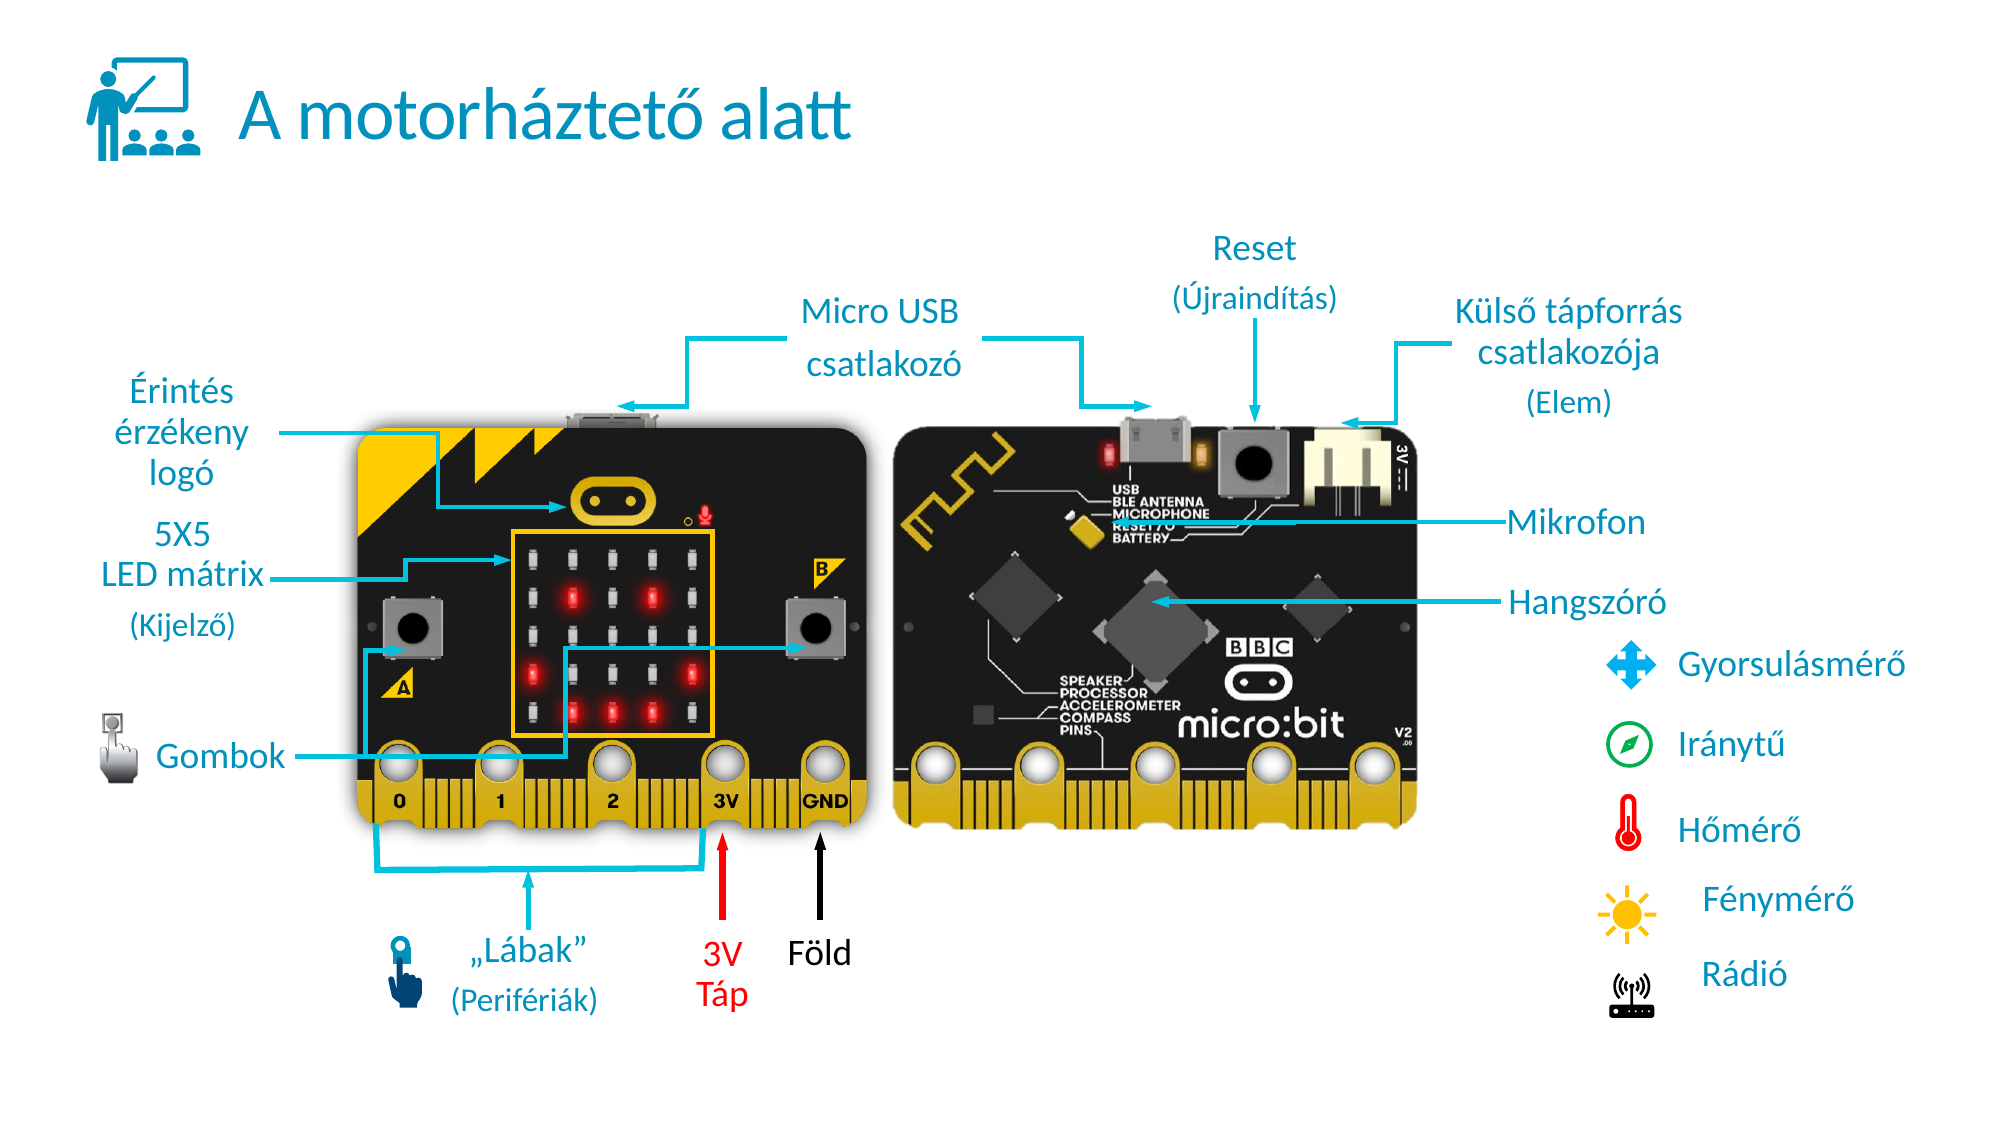

# A motorháztető alatt
Reset
(Újraindítás)
Micro USB
csatlakozó
Külső tápforrás csatlakozója
(Elem)
Érintés érzékeny logó
Mikrofon
5X5
LED mátrix
(Kijelző)
Hangszóró
Gyorsulásmérő
Iránytű
Gombok
Hőmérő
Fénymérő
„Lábak”
(Perifériák)
Föld
3V
Táp
Rádió